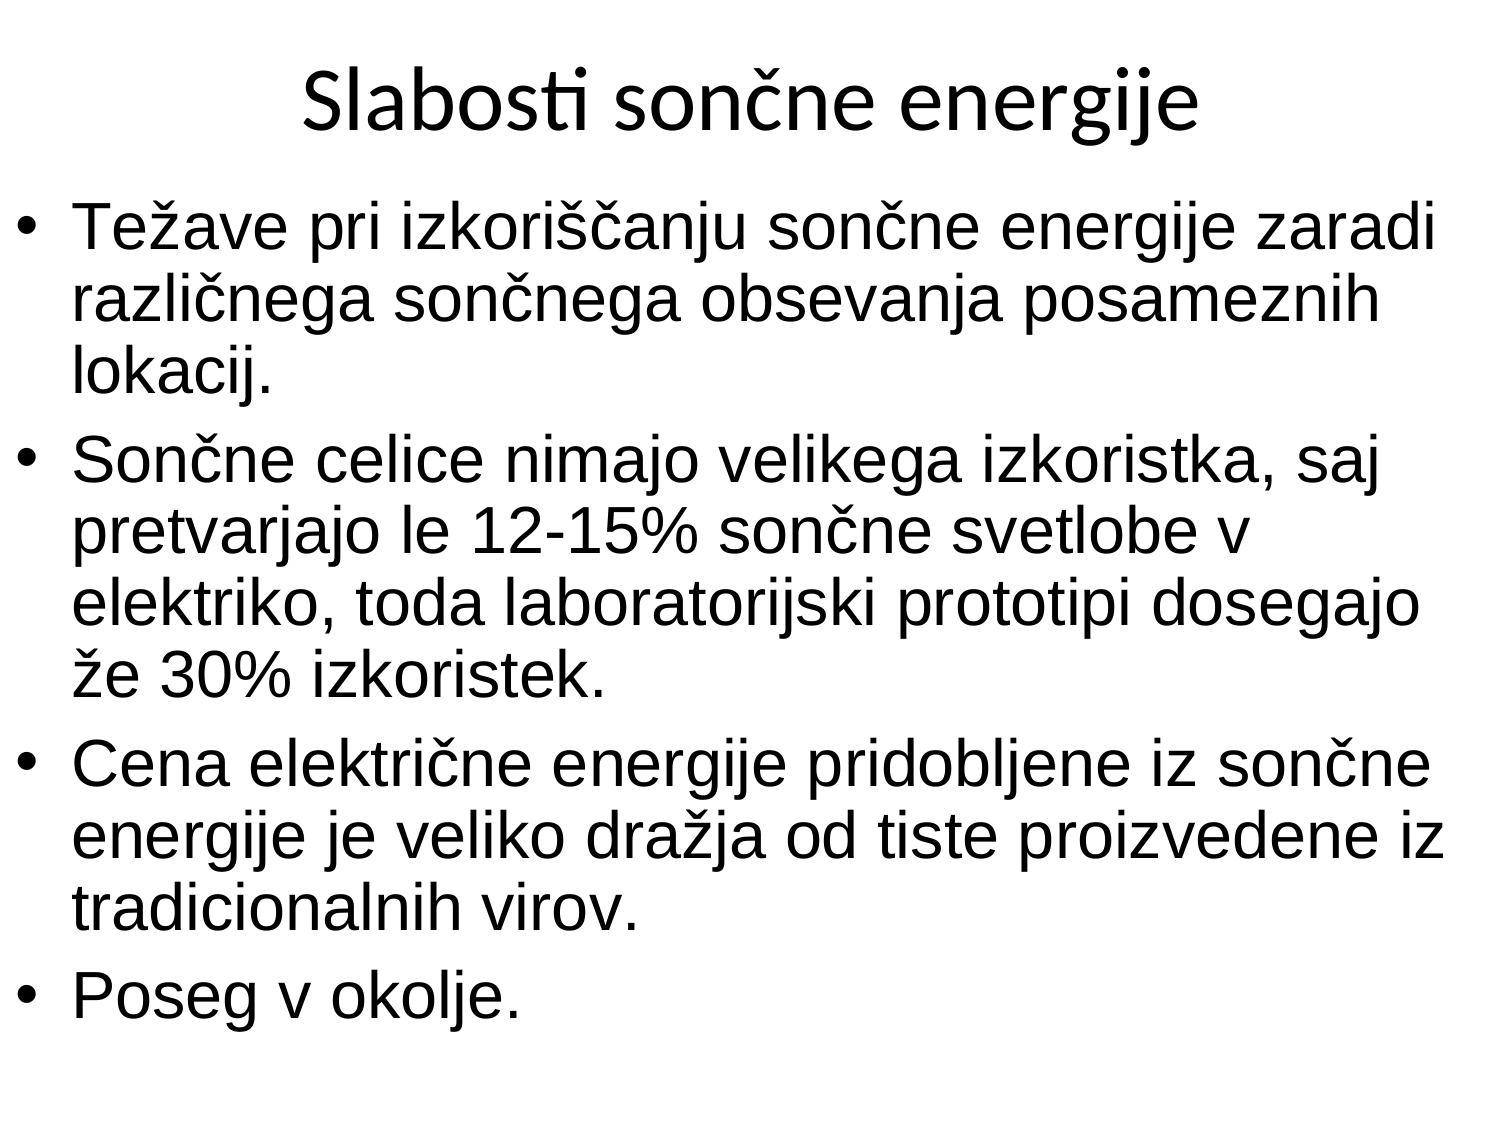

Slabosti sončne energije
Težave pri izkoriščanju sončne energije zaradi različnega sončnega obsevanja posameznih lokacij.
Sončne celice nimajo velikega izkoristka, saj pretvarjajo le 12-15% sončne svetlobe v elektriko, toda laboratorijski prototipi dosegajo že 30% izkoristek.
Cena električne energije pridobljene iz sončne energije je veliko dražja od tiste proizvedene iz tradicionalnih virov.
Poseg v okolje.